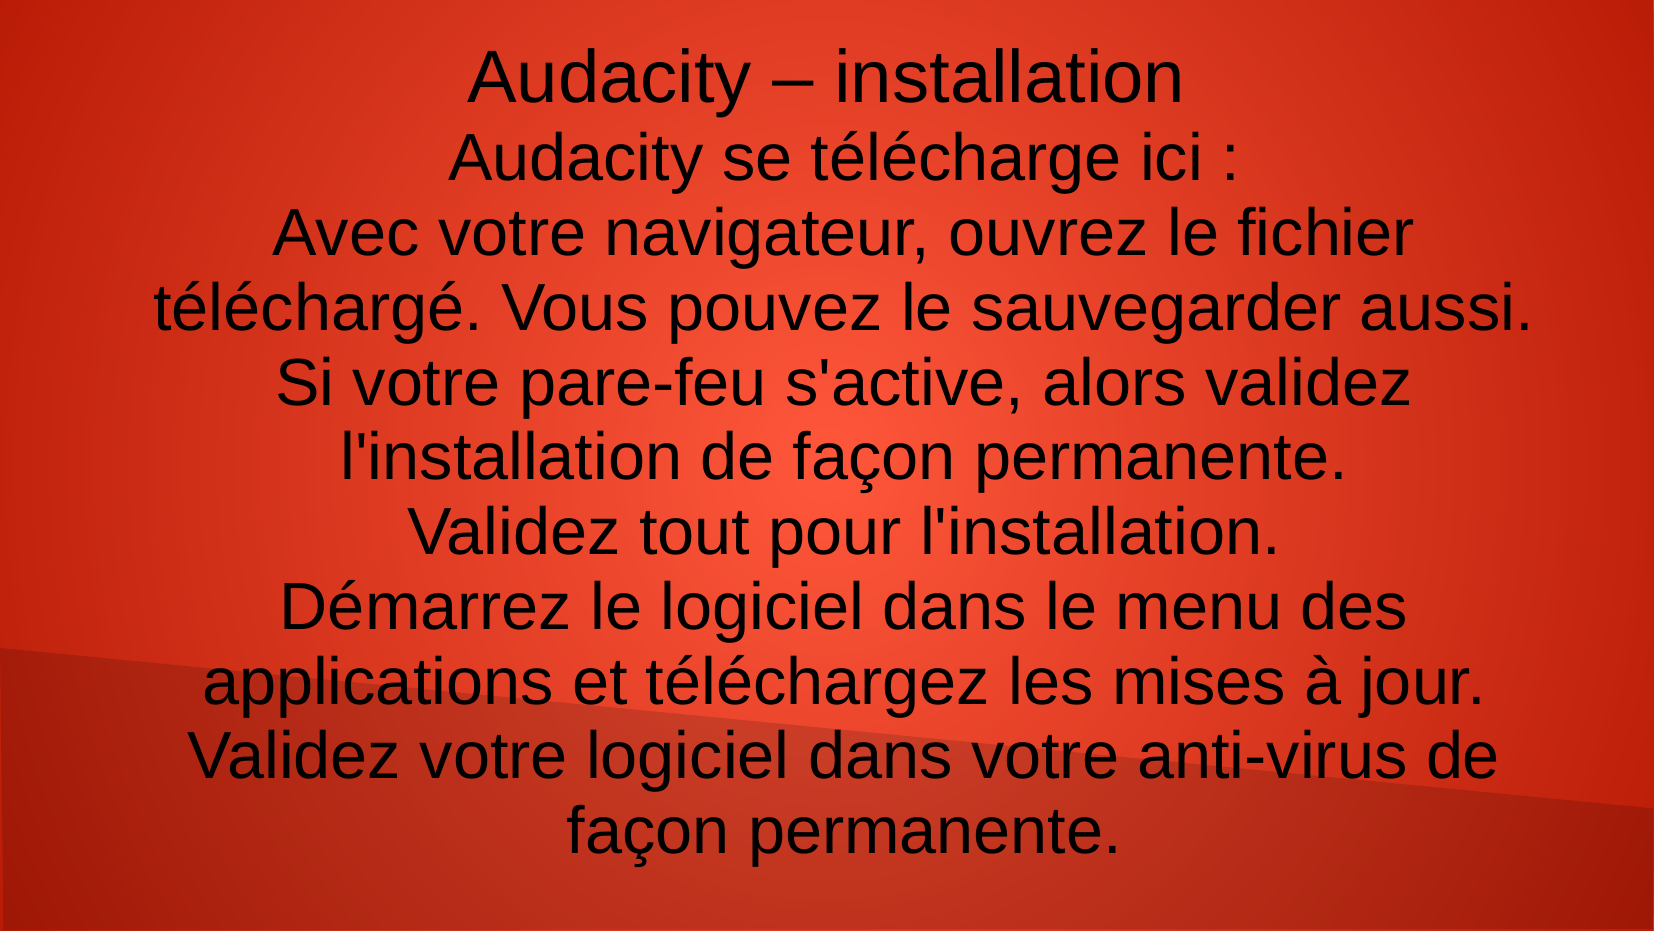

# Audacity – installation
Audacity se télécharge ici :
Avec votre navigateur, ouvrez le fichier téléchargé. Vous pouvez le sauvegarder aussi.
Si votre pare-feu s'active, alors validez l'installation de façon permanente.
Validez tout pour l'installation.
Démarrez le logiciel dans le menu des applications et téléchargez les mises à jour.
Validez votre logiciel dans votre anti-virus de façon permanente.